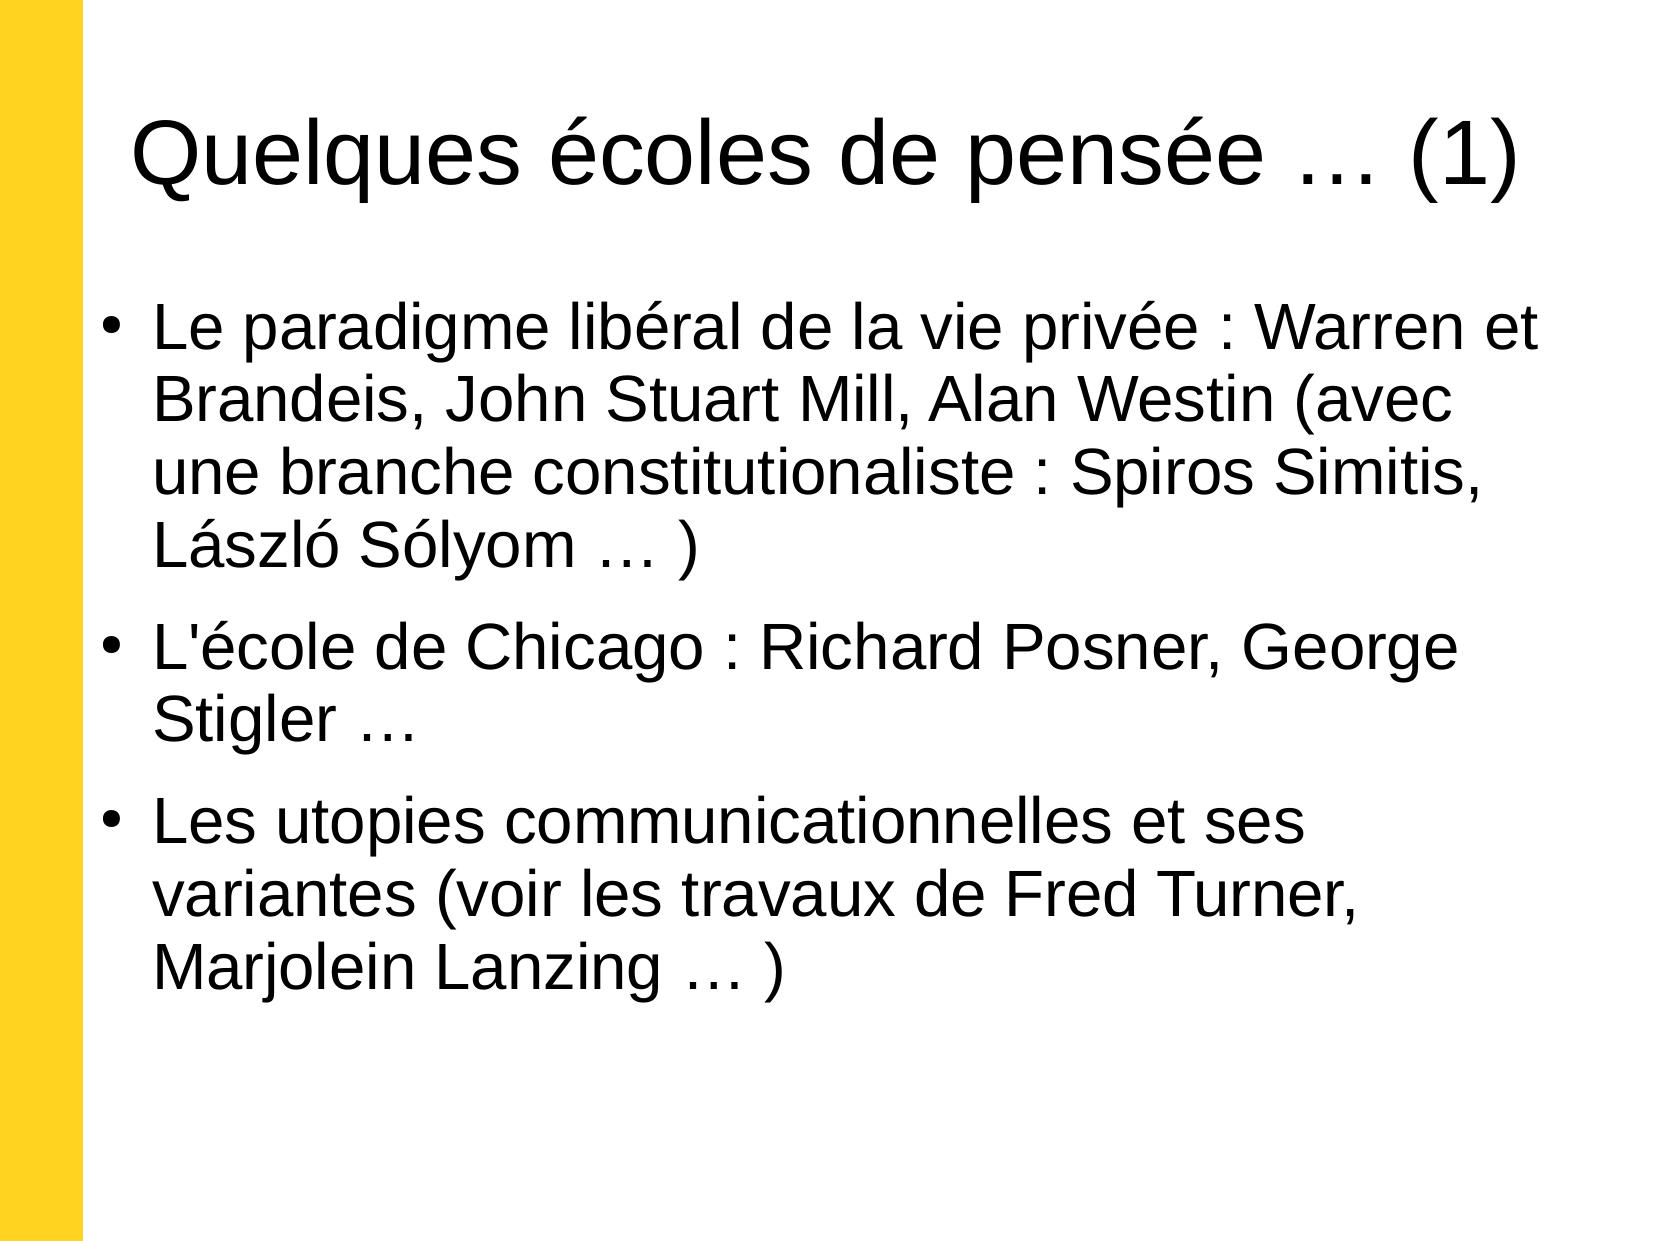

# Quelques écoles de pensée … (1)
Le paradigme libéral de la vie privée : Warren et Brandeis, John Stuart Mill, Alan Westin (avec une branche constitutionaliste : Spiros Simitis, László Sólyom … )
L'école de Chicago : Richard Posner, George Stigler …
Les utopies communicationnelles et ses variantes (voir les travaux de Fred Turner, Marjolein Lanzing … )